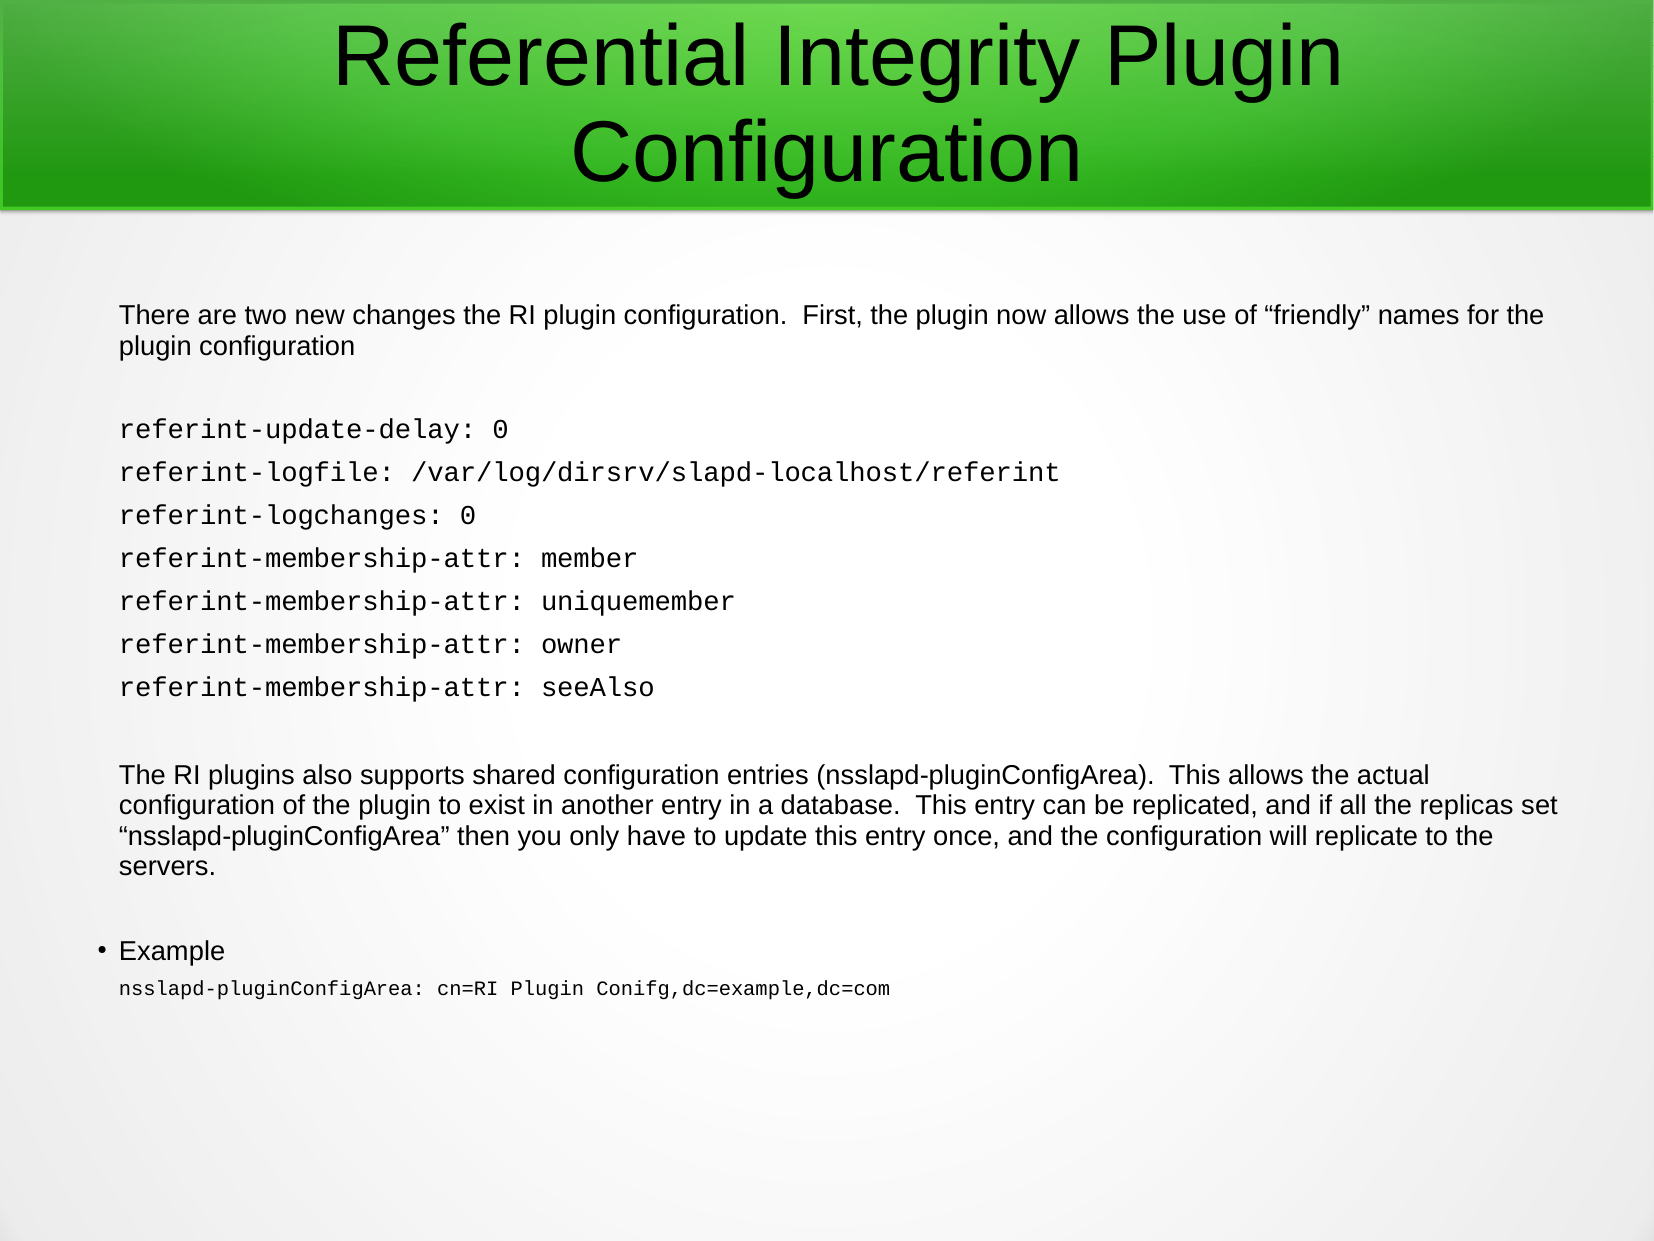

# Referential Integrity Plugin Configuration
There are two new changes the RI plugin configuration. First, the plugin now allows the use of “friendly” names for the plugin configuration
referint-update-delay: 0
referint-logfile: /var/log/dirsrv/slapd-localhost/referint
referint-logchanges: 0
referint-membership-attr: member
referint-membership-attr: uniquemember
referint-membership-attr: owner
referint-membership-attr: seeAlso
The RI plugins also supports shared configuration entries (nsslapd-pluginConfigArea). This allows the actual configuration of the plugin to exist in another entry in a database. This entry can be replicated, and if all the replicas set “nsslapd-pluginConfigArea” then you only have to update this entry once, and the configuration will replicate to the servers.
Example
nsslapd-pluginConfigArea: cn=RI Plugin Conifg,dc=example,dc=com